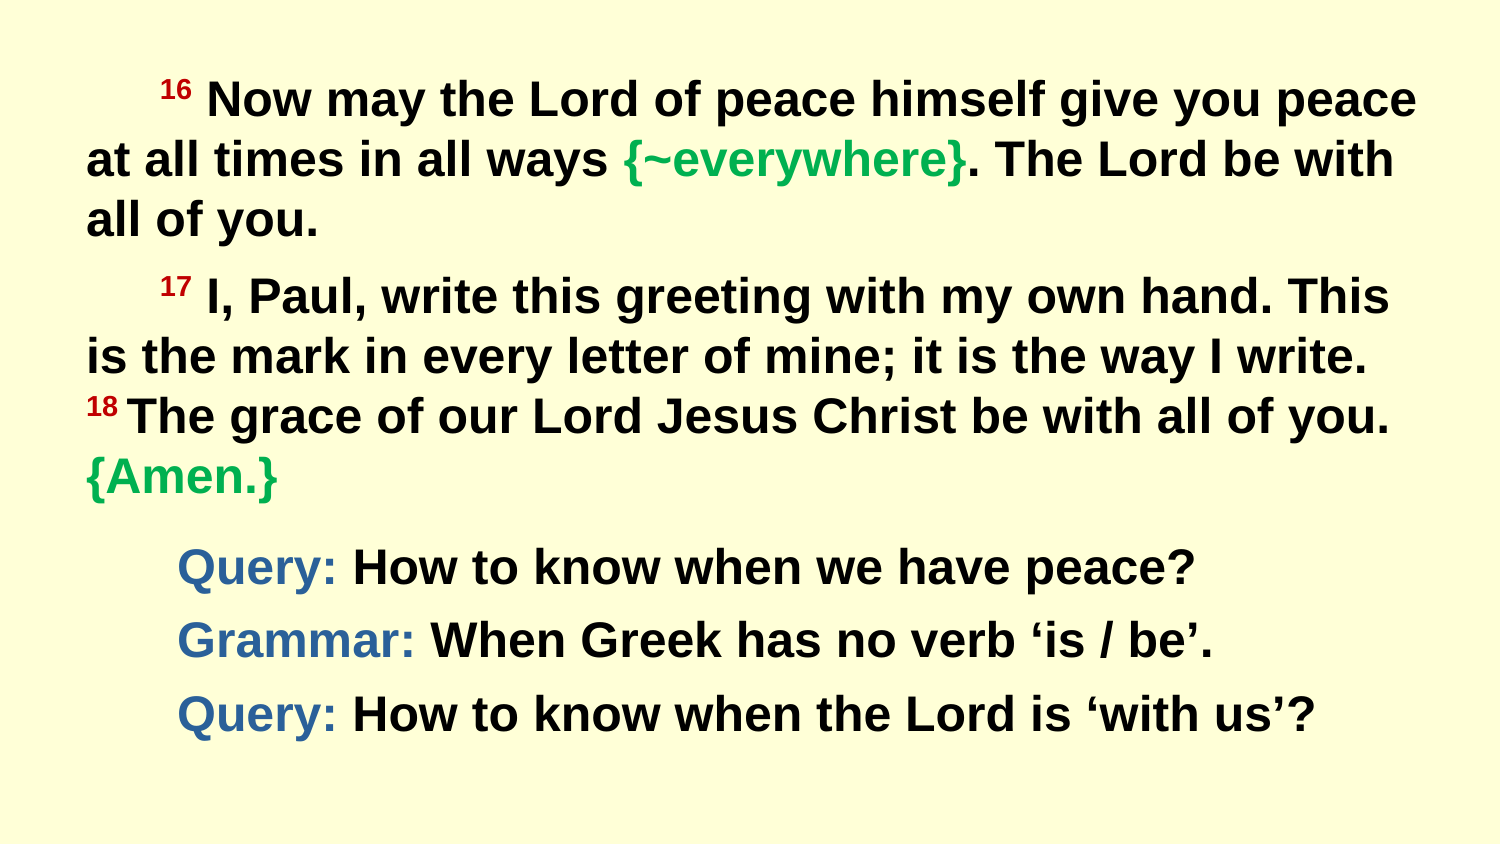

16 Now may the Lord of peace himself give you peace at all times in all ways {~everywhere}. The Lord be with all of you.
	17 I, Paul, write this greeting with my own hand. This is the mark in every letter of mine; it is the way I write. 18 The grace of our Lord Jesus Christ be with all of you. {Amen.}
	Query: How to know when we have peace?
	Grammar: When Greek has no verb ‘is / be’.
	Query: How to know when the Lord is ‘with us’?